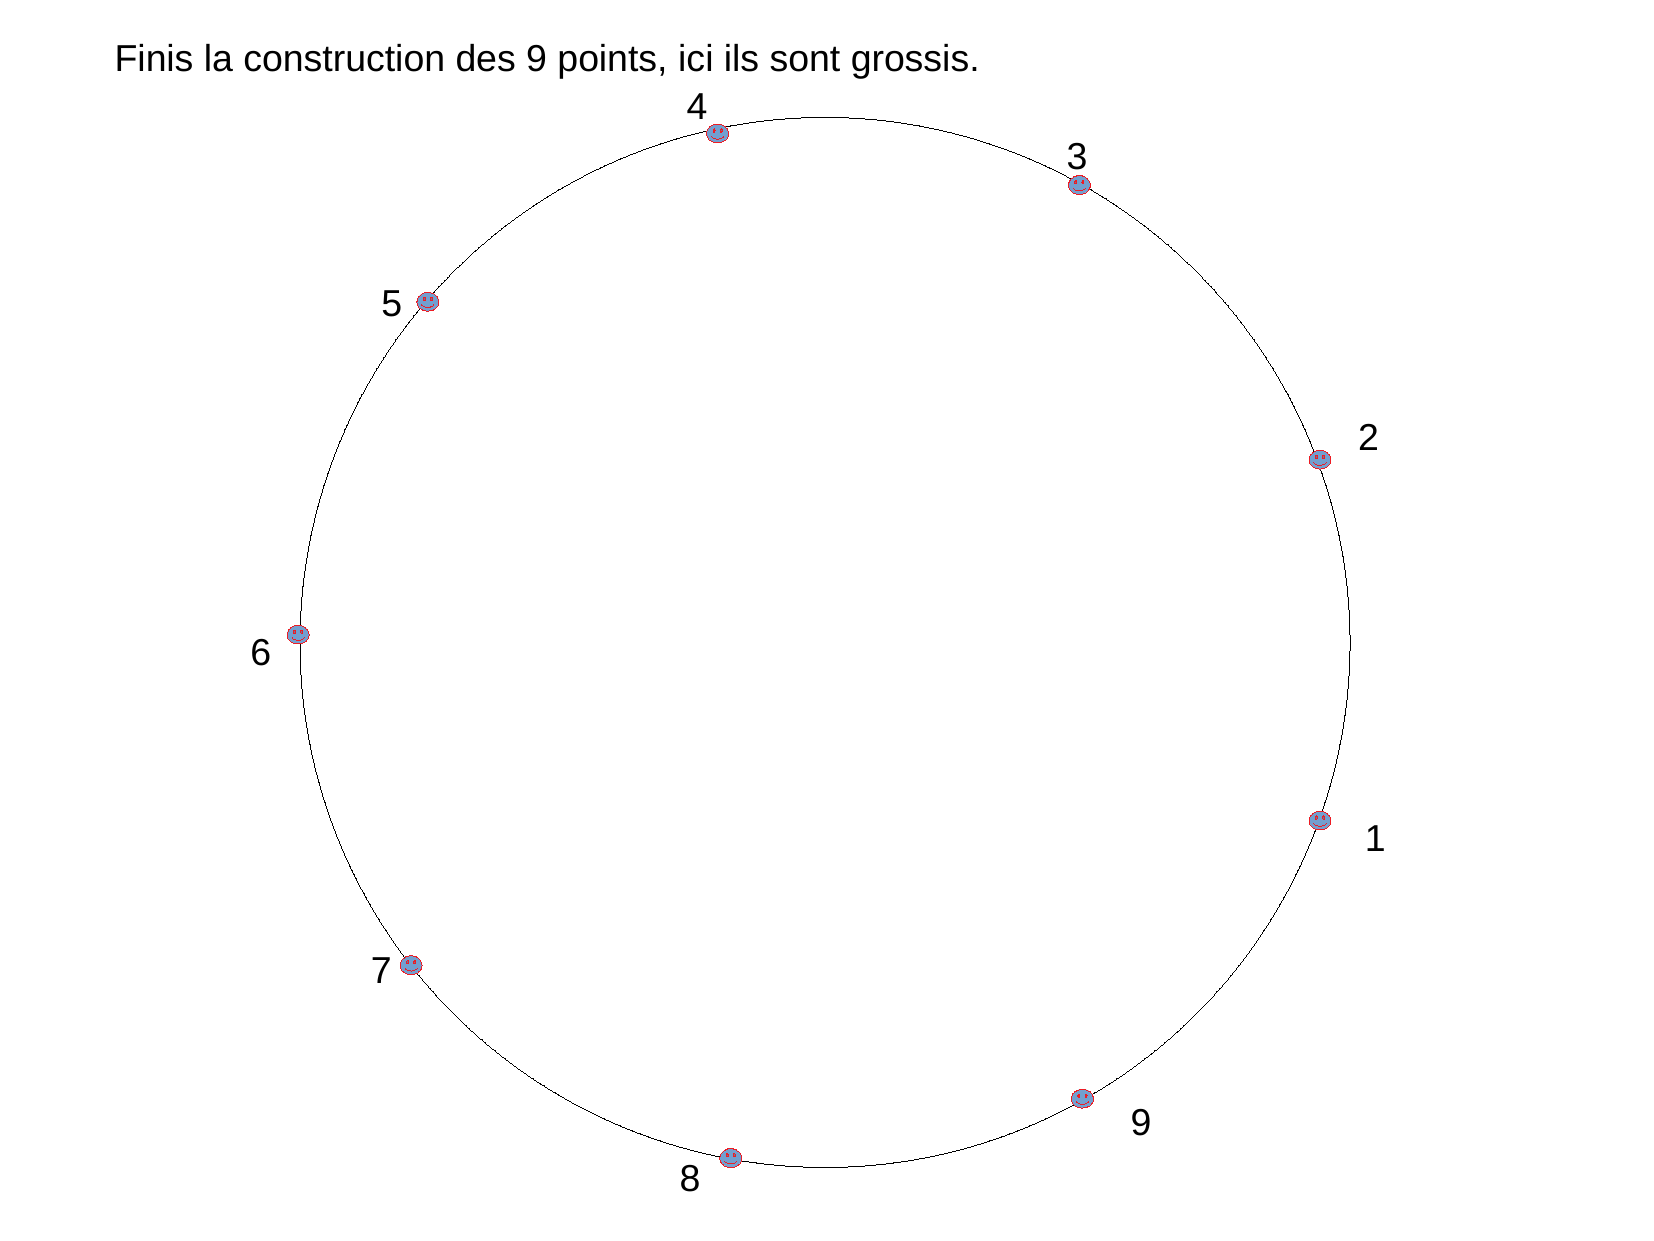

Finis la construction des 9 points, ici ils sont grossis.
4
3
5
2
6
1
7
9
8